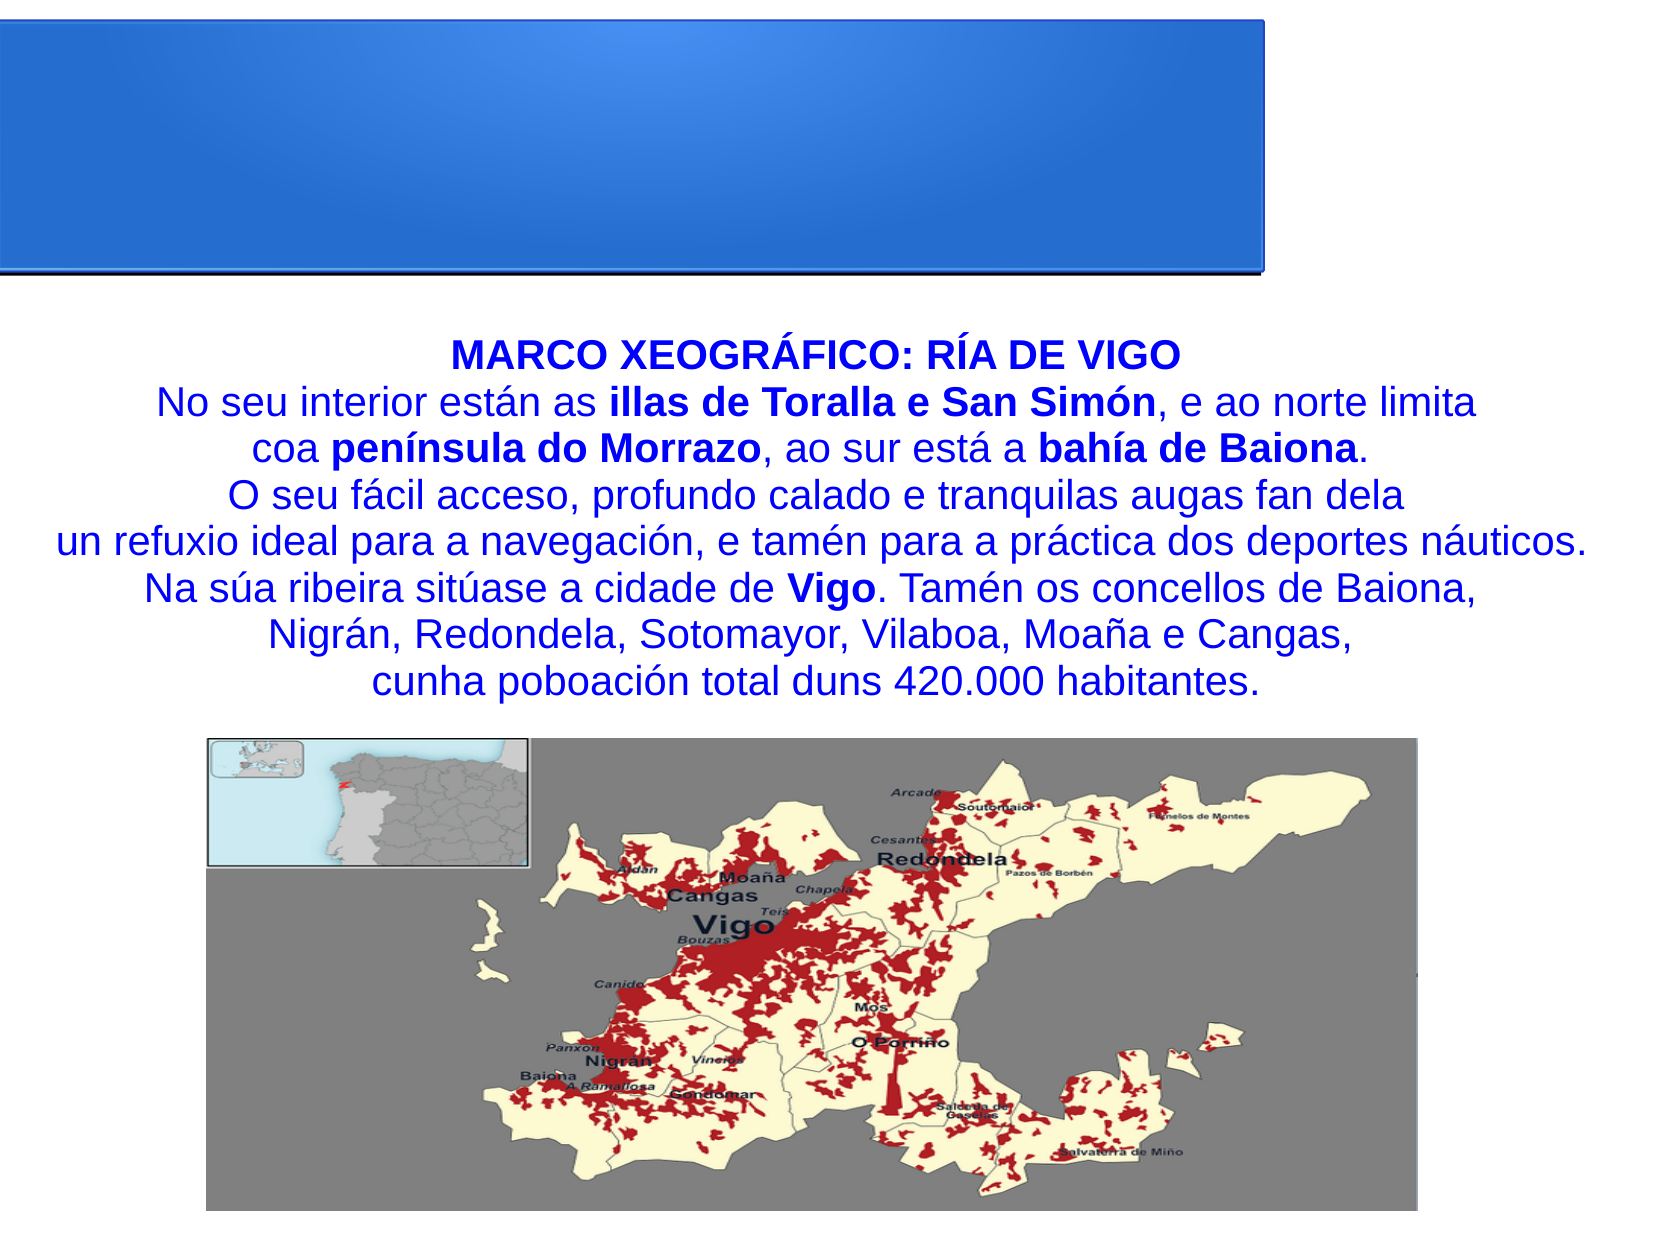

MARCO XEOGRÁFICO: RÍA DE VIGO
No seu interior están as illas de Toralla e San Simón, e ao norte limita
coa península do Morrazo, ao sur está a bahía de Baiona.
 O seu fácil acceso, profundo calado e tranquilas augas fan dela
 un refuxio ideal para a navegación, e tamén para a práctica dos deportes náuticos.
Na súa ribeira sitúase a cidade de Vigo. Tamén os concellos de Baiona,
Nigrán, Redondela, Sotomayor, Vilaboa, Moaña e Cangas,
cunha poboación total duns 420.000 habitantes.